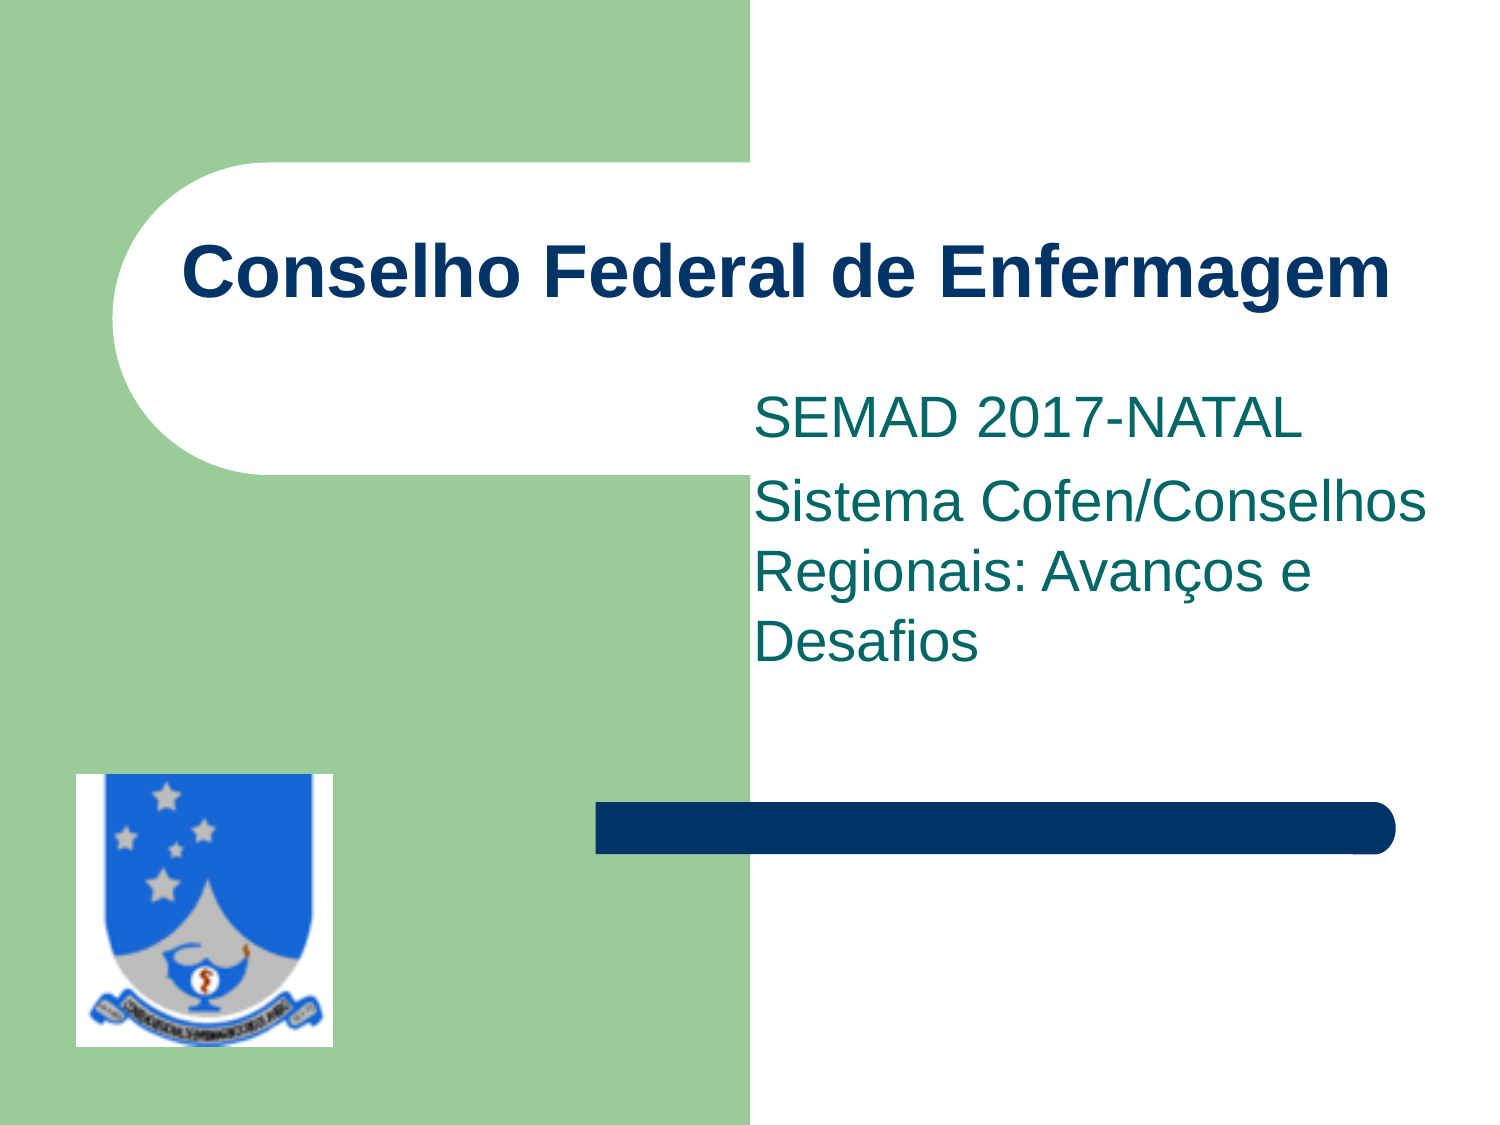

SEMAD 2017-NATAL
Sistema Cofen/Conselhos Regionais: Avanços e Desafios
# Conselho Federal de Enfermagem